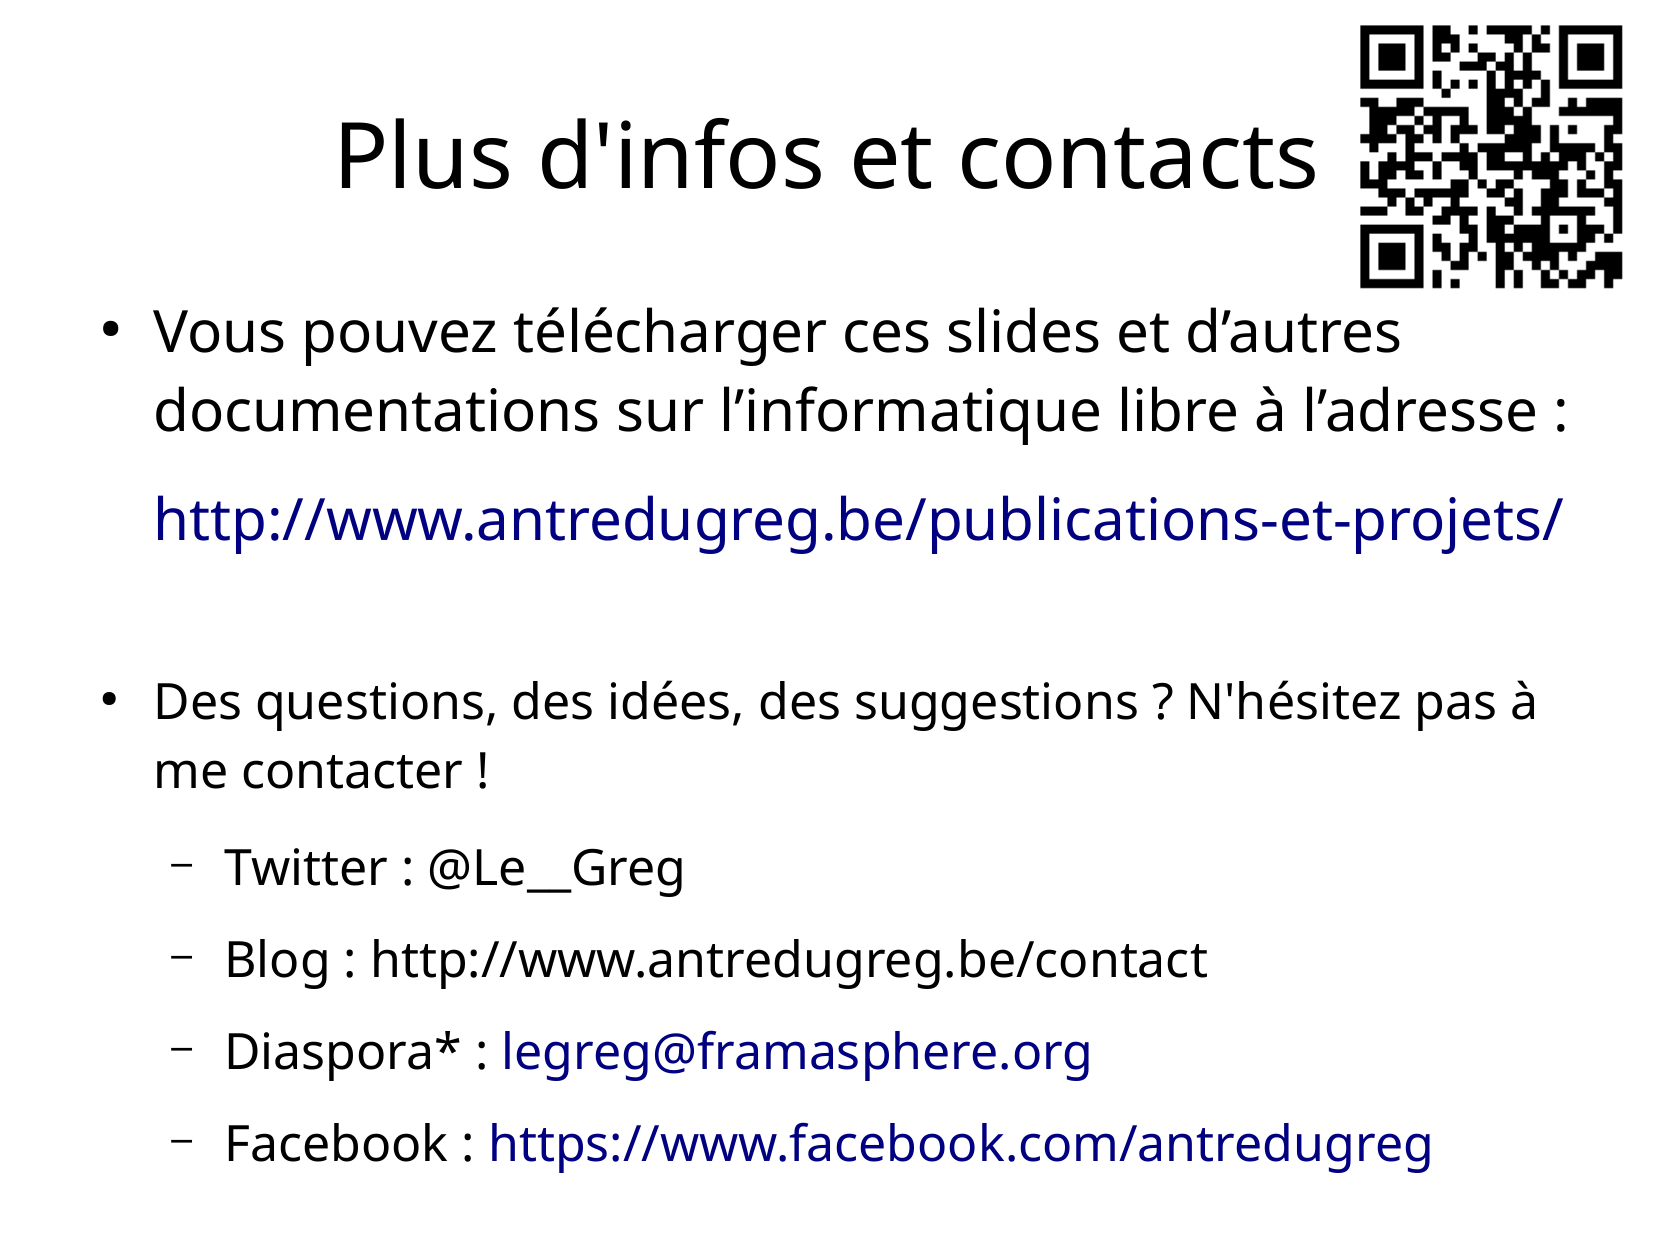

# Plus d'infos et contacts
Vous pouvez télécharger ces slides et d’autres documentations sur l’informatique libre à l’adresse :
http://www.antredugreg.be/publications-et-projets/
Des questions, des idées, des suggestions ? N'hésitez pas à me contacter !
Twitter : @Le__Greg
Blog : http://www.antredugreg.be/contact
Diaspora* : legreg@framasphere.org
Facebook : https://www.facebook.com/antredugreg
Les dessins de cette présentation ont été créés par Gee, textes de Greg, sous licence CC BY-SA. https://framalab.org/gknd-creator/